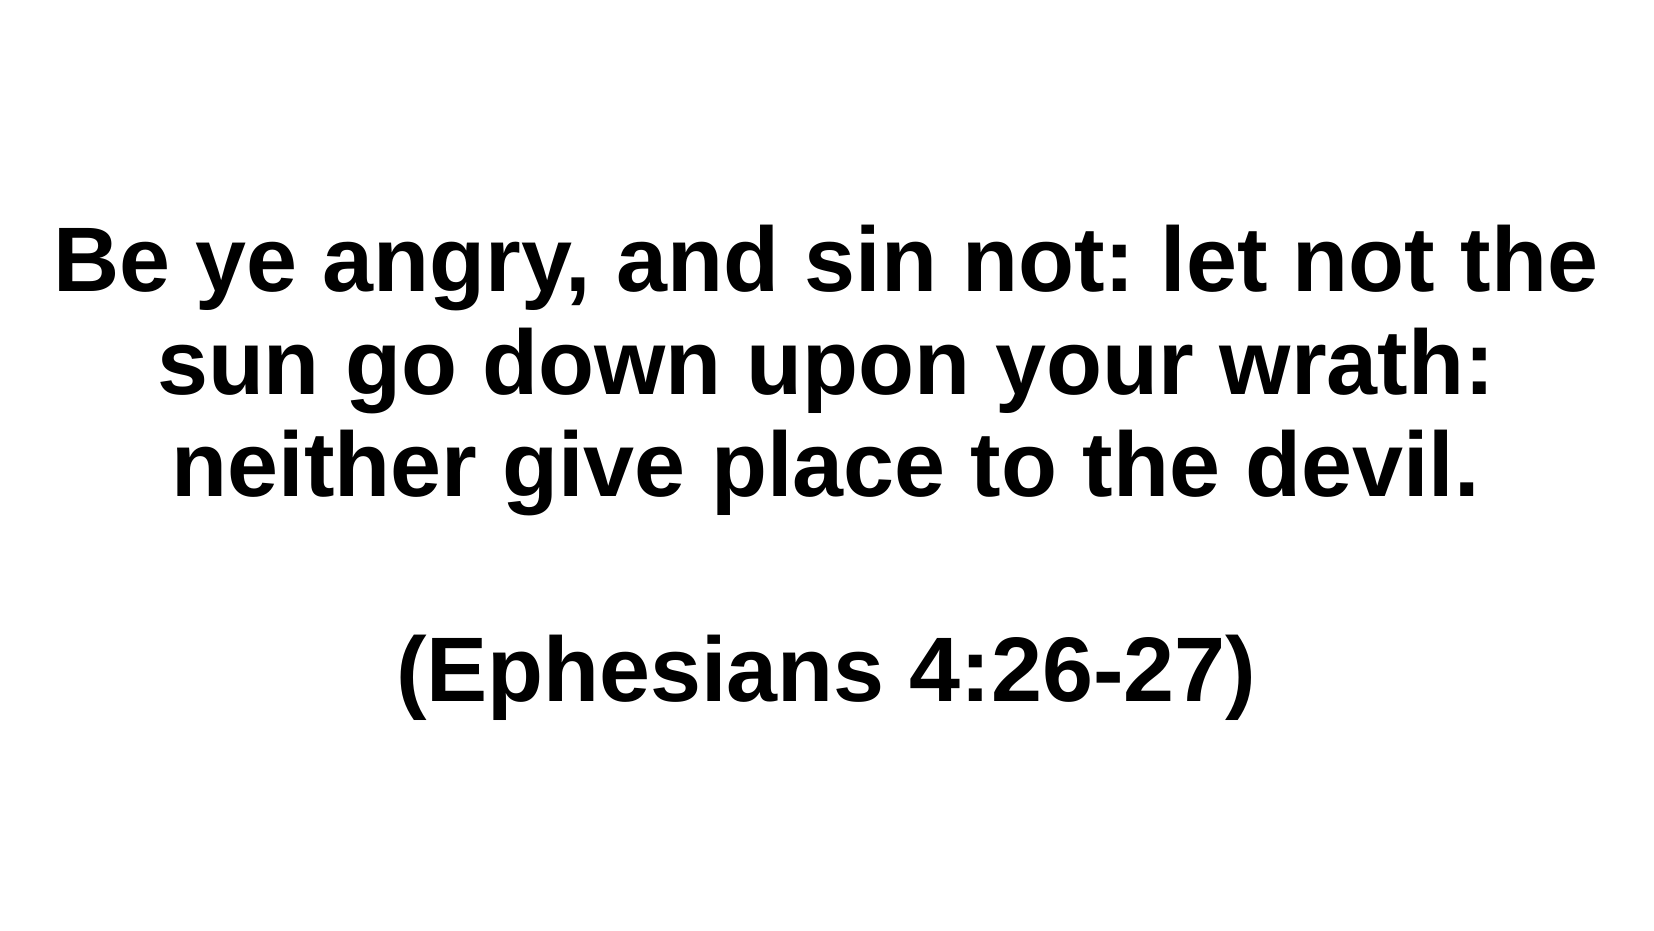

# Be ye angry, and sin not: let not the sun go down upon your wrath: neither give place to the devil. (Ephesians 4:26-27)